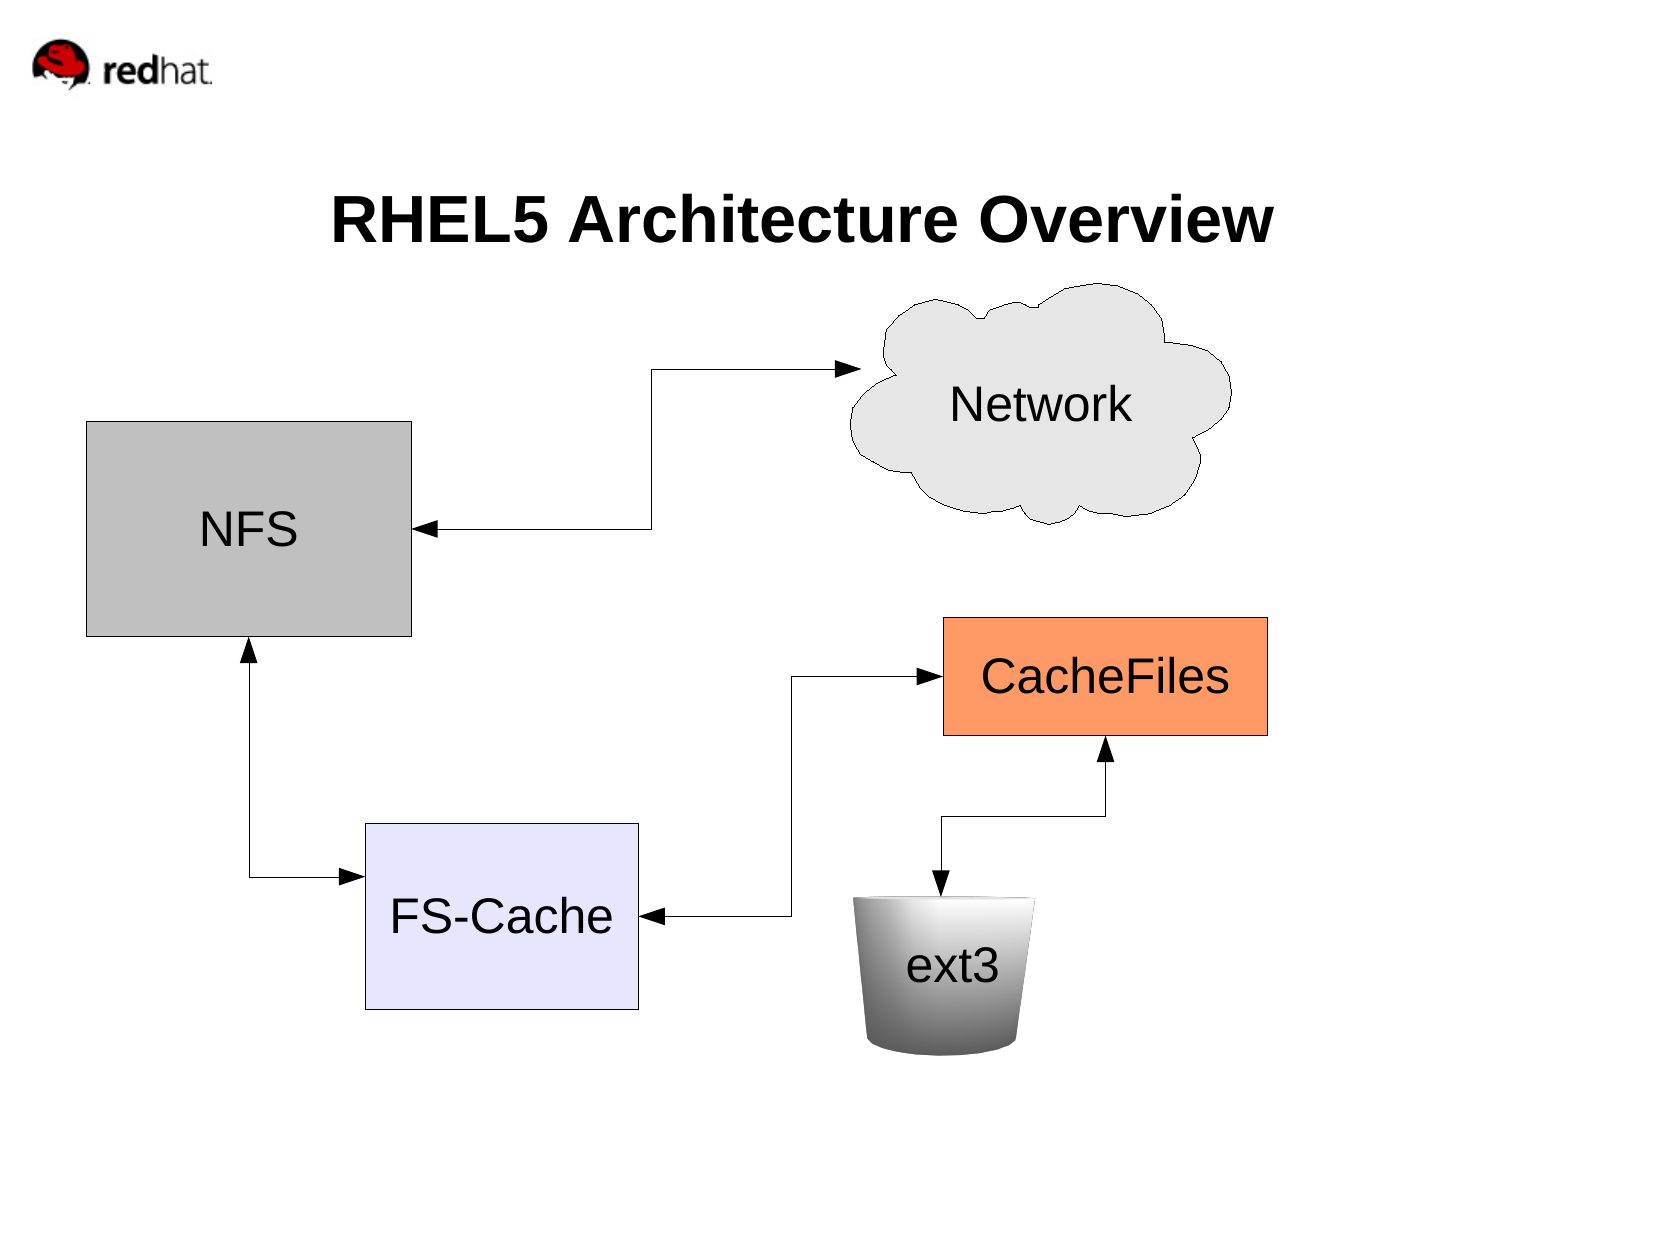

# RHEL5 Architecture Overview
Network
NFS
CacheFiles
FS-Cache
ext3